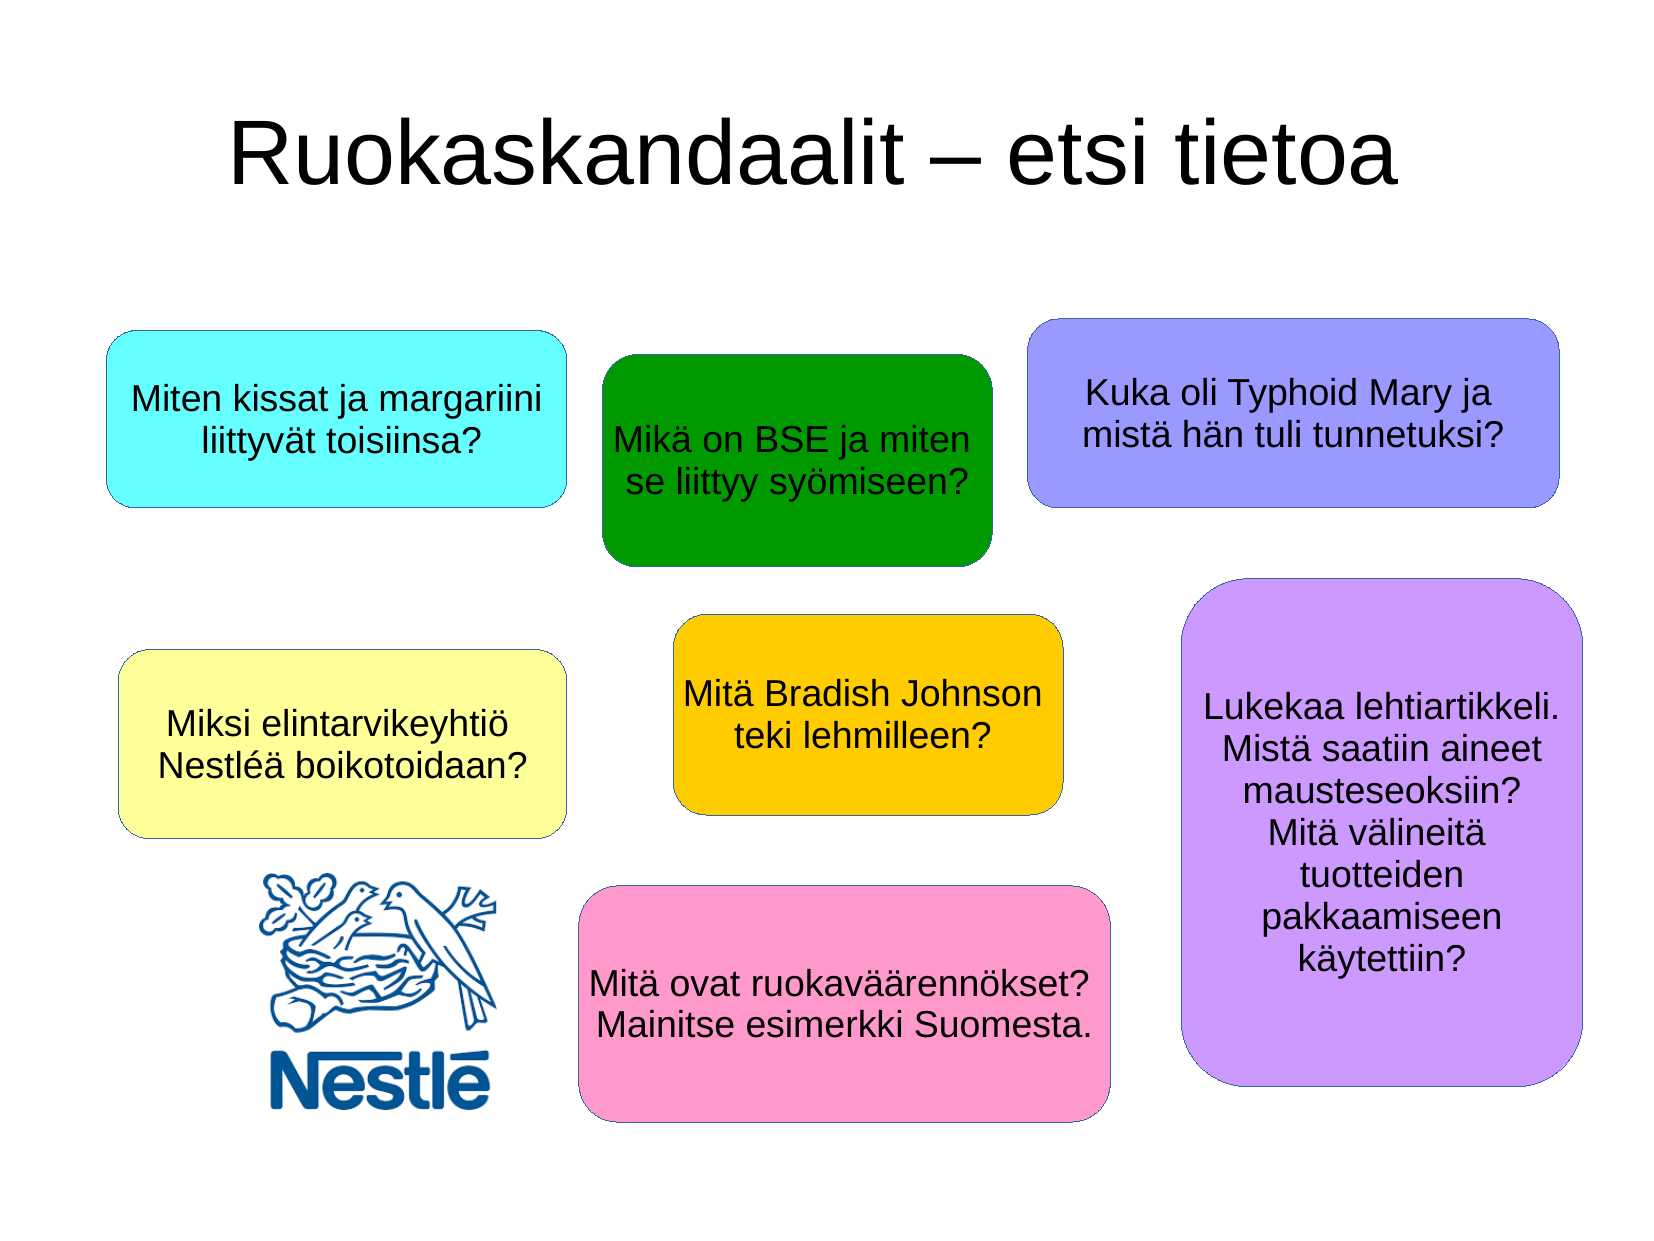

# Ruokaskandaalit – etsi tietoa
Kuka oli Typhoid Mary ja
mistä hän tuli tunnetuksi?
Miten kissat ja margariini
 liittyvät toisiinsa?
Mikä on BSE ja miten
se liittyy syömiseen?
Lukekaa lehtiartikkeli.
Mistä saatiin aineet
 mausteseoksiin?
Mitä välineitä
tuotteiden
 pakkaamiseen
käytettiin?
Mitä Bradish Johnson
teki lehmilleen?
Miksi elintarvikeyhtiö
Nestléä boikotoidaan?
Mitä ovat ruokaväärennökset?
Mainitse esimerkki Suomesta.